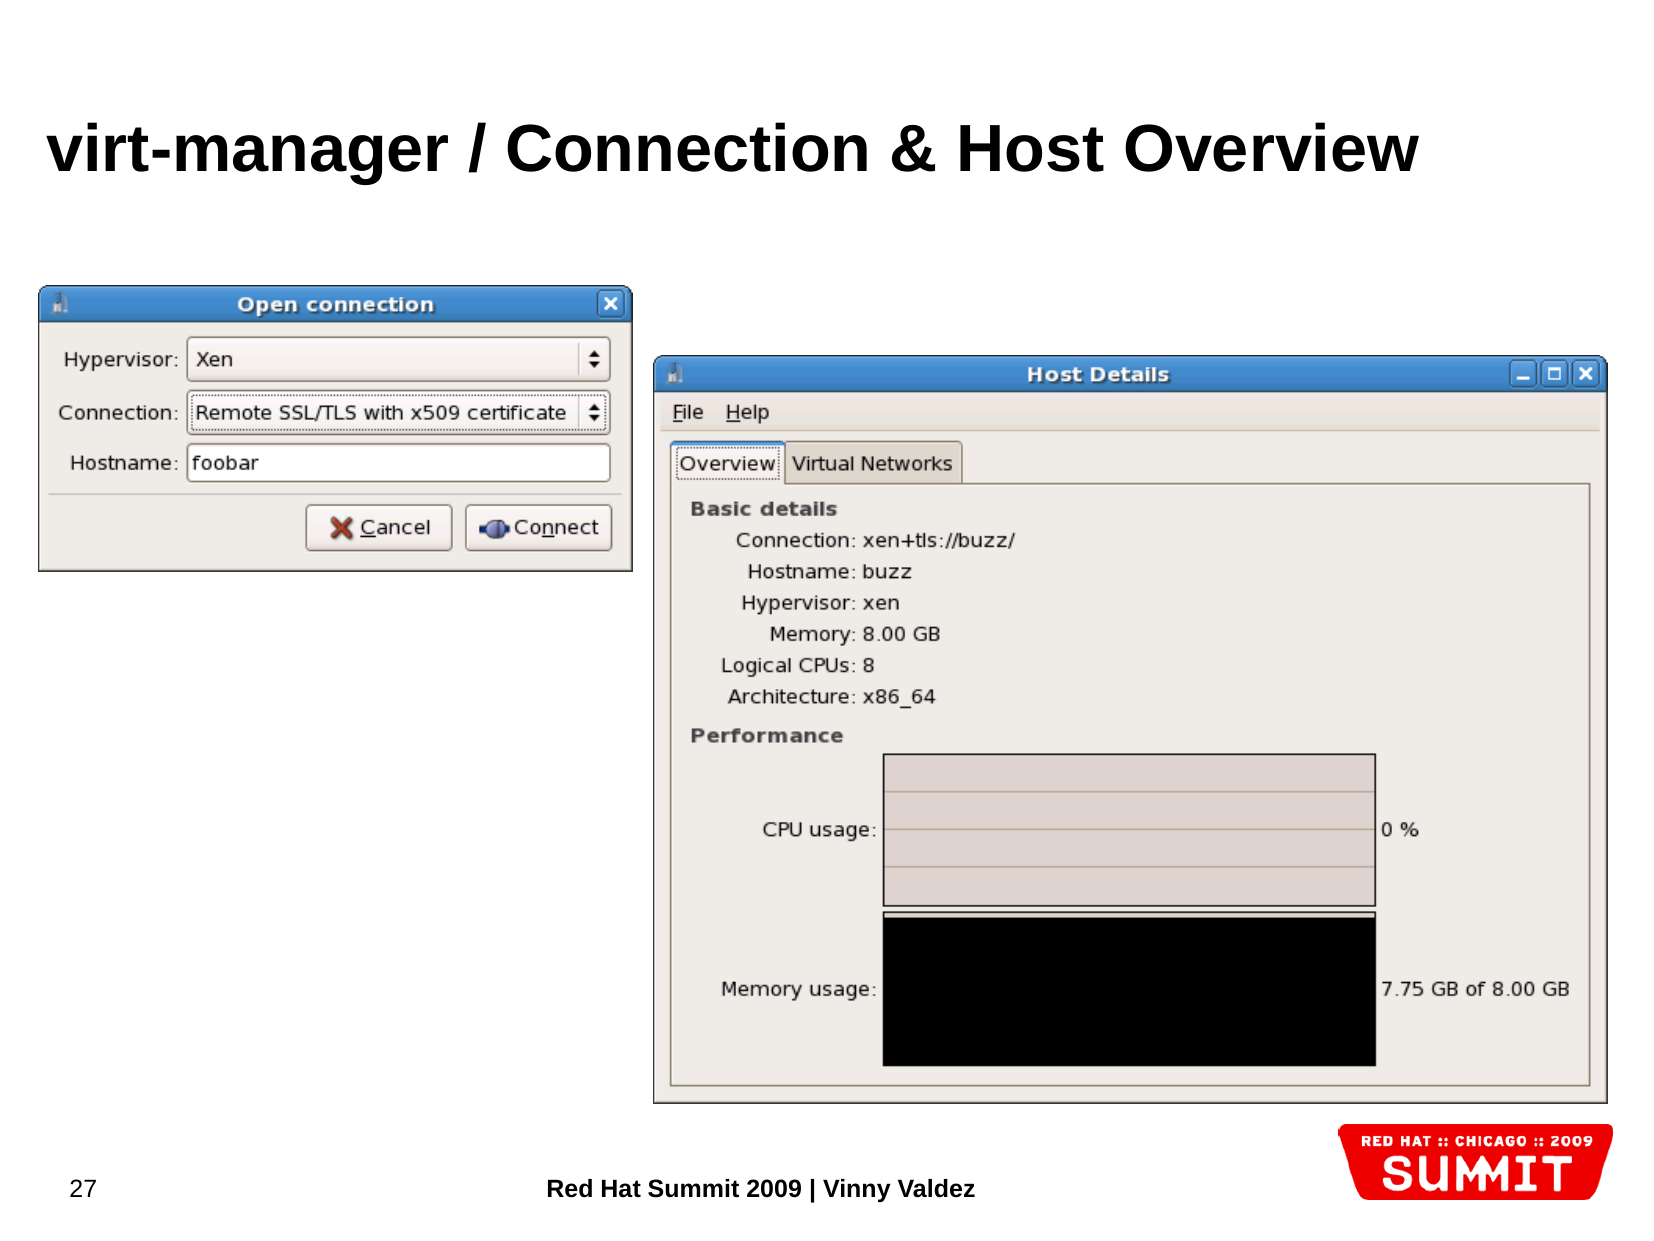

# virt-manager / Connection & Host Overview